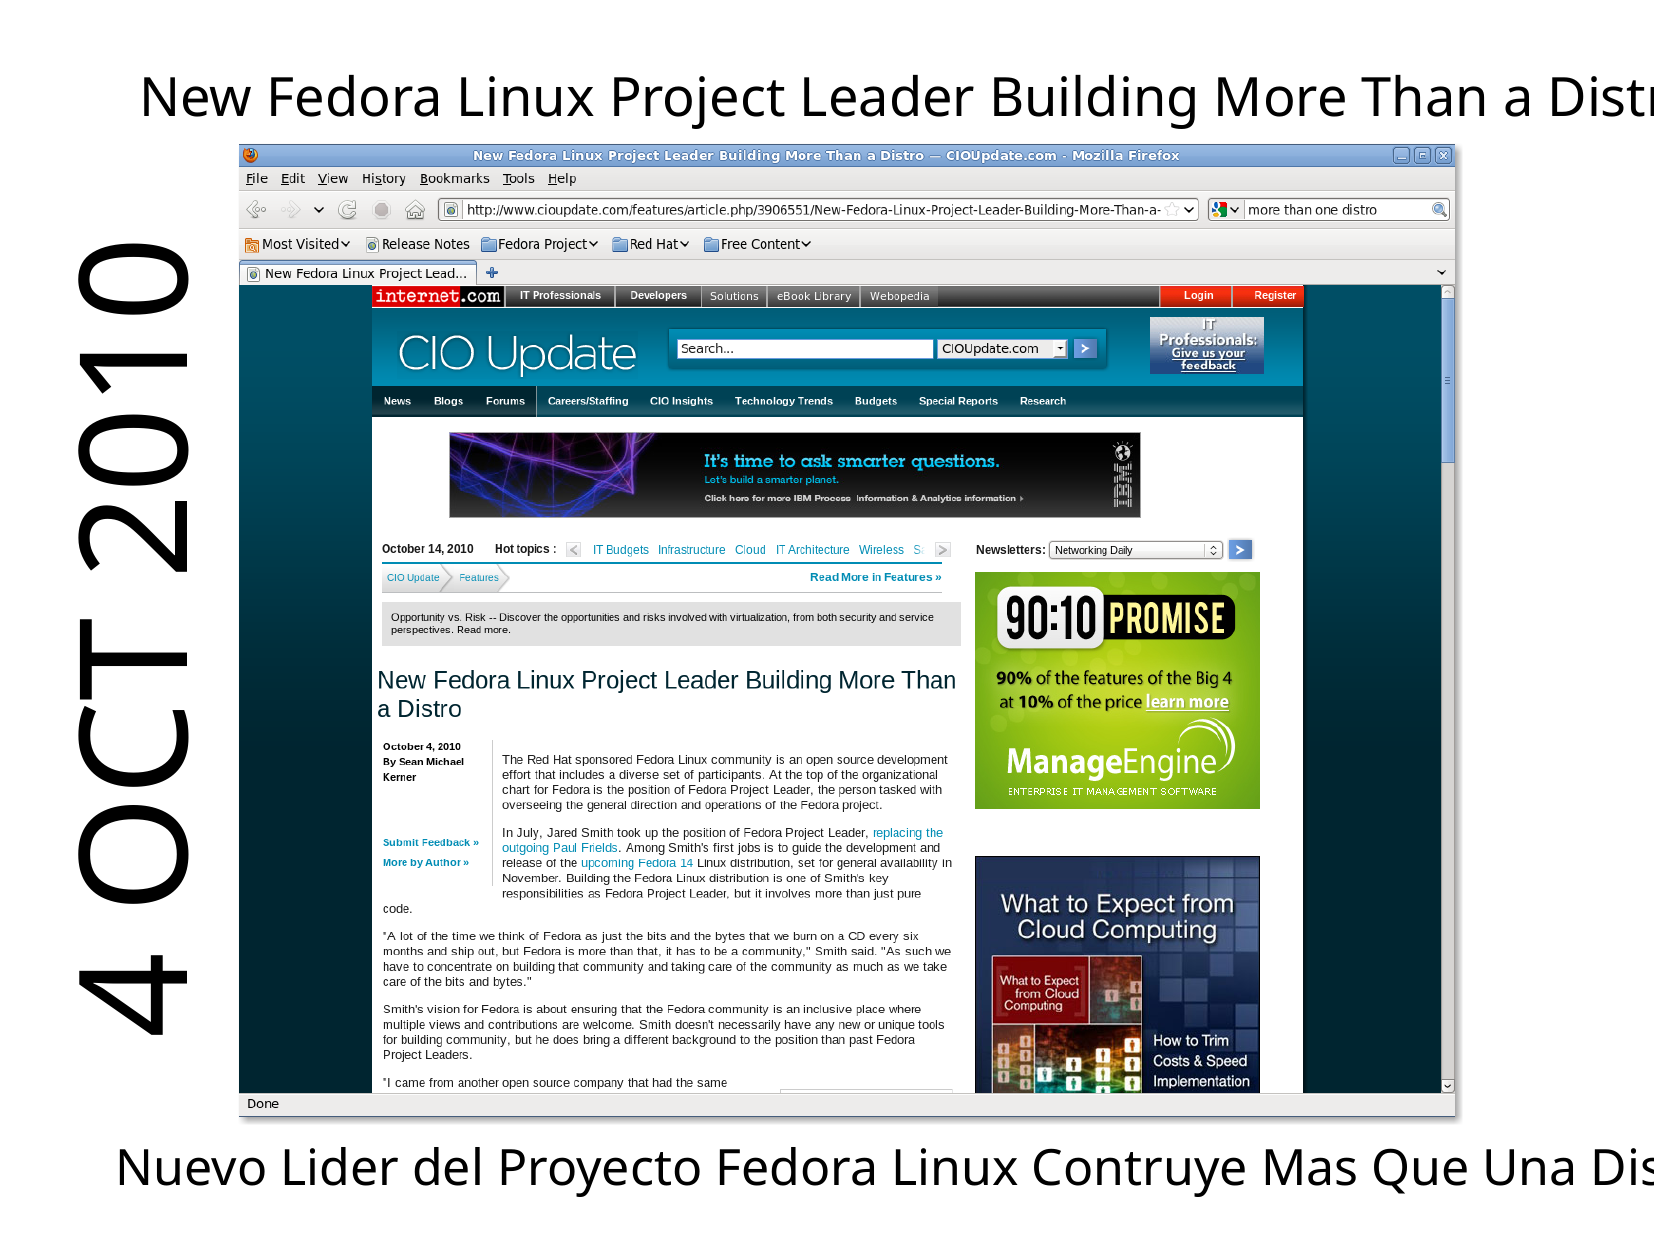

New Fedora Linux Project Leader Building More Than a Distro
# 4 OCT 2010
Nuevo Lider del Proyecto Fedora Linux Contruye Mas Que Una Distro